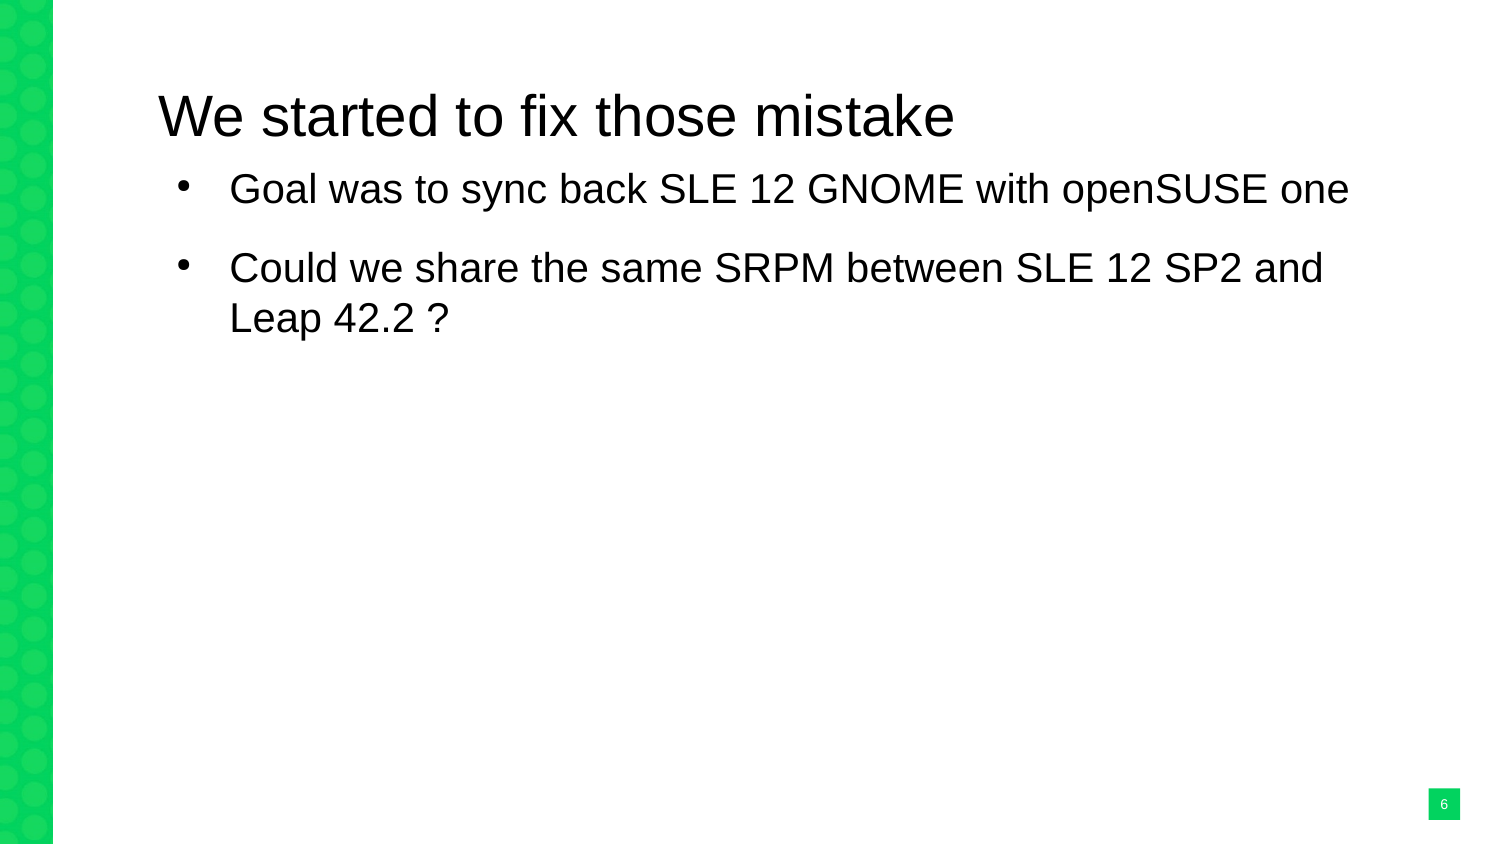

# We started to fix those mistake
Goal was to sync back SLE 12 GNOME with openSUSE one
Could we share the same SRPM between SLE 12 SP2 and Leap 42.2 ?